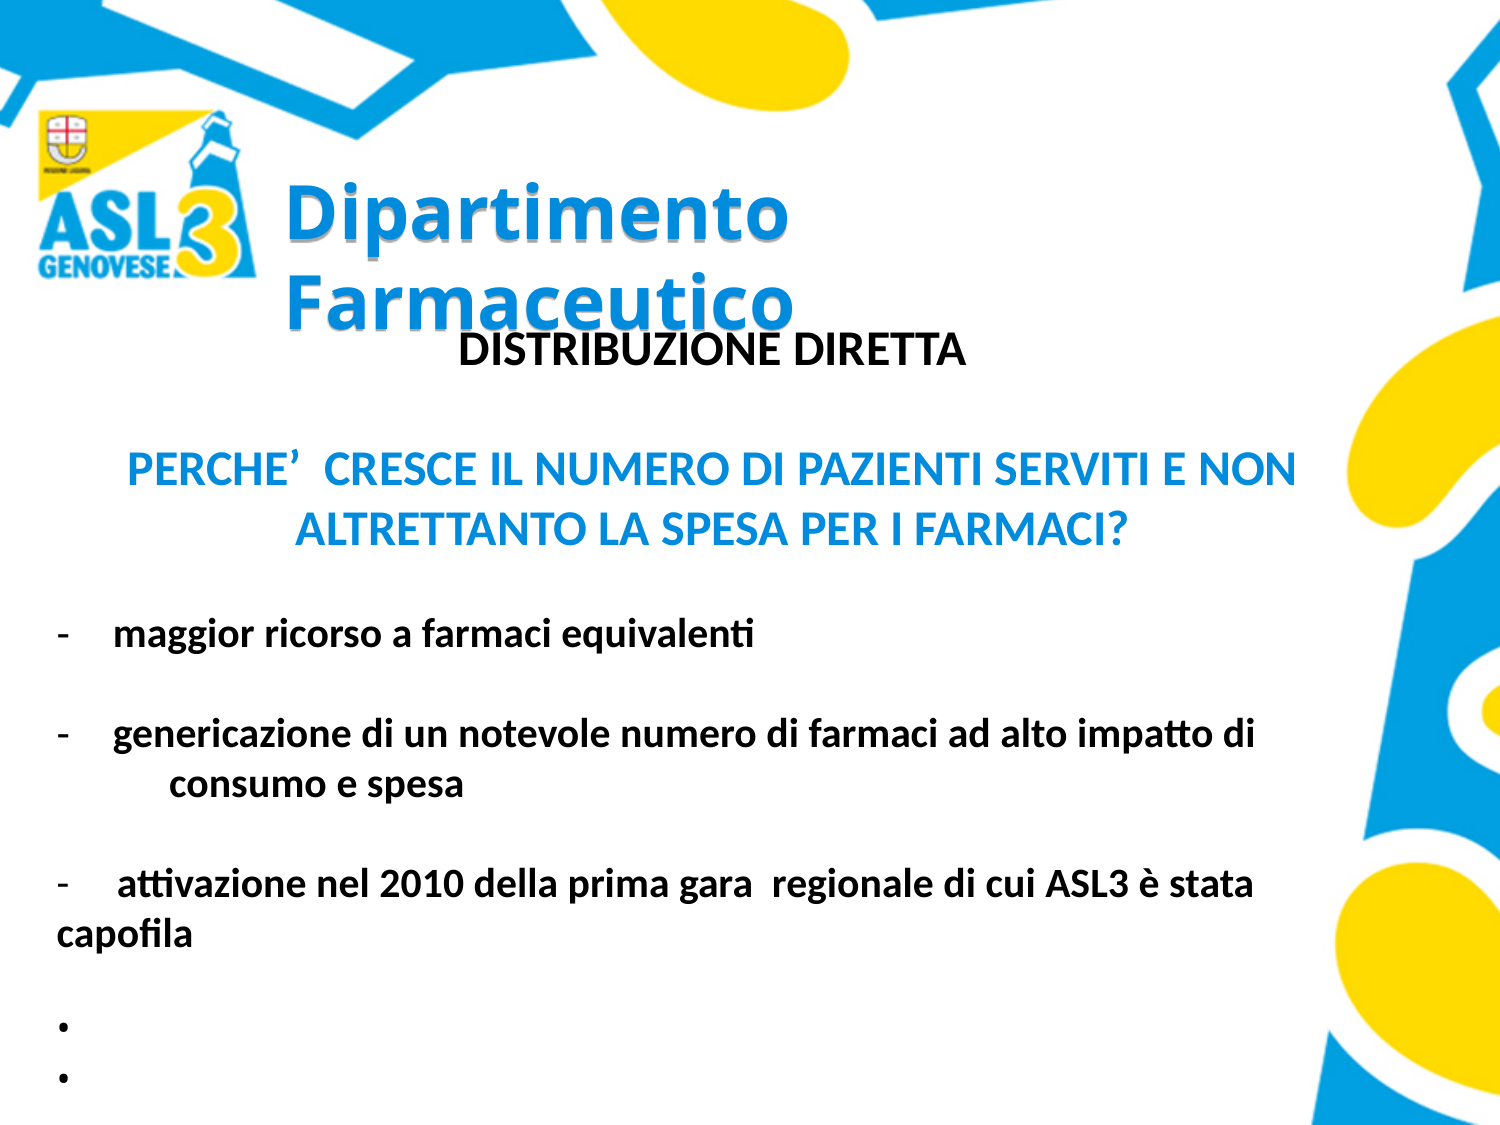

# Dipartimento Farmaceutico
DISTRIBUZIONE DIRETTA
PERCHE’ CRESCE IL NUMERO DI PAZIENTI SERVITI E NON ALTRETTANTO LA SPESA PER I FARMACI?
maggior ricorso a farmaci equivalenti
genericazione di un notevole numero di farmaci ad alto impatto di consumo e spesa
- attivazione nel 2010 della prima gara regionale di cui ASL3 è stata capofila